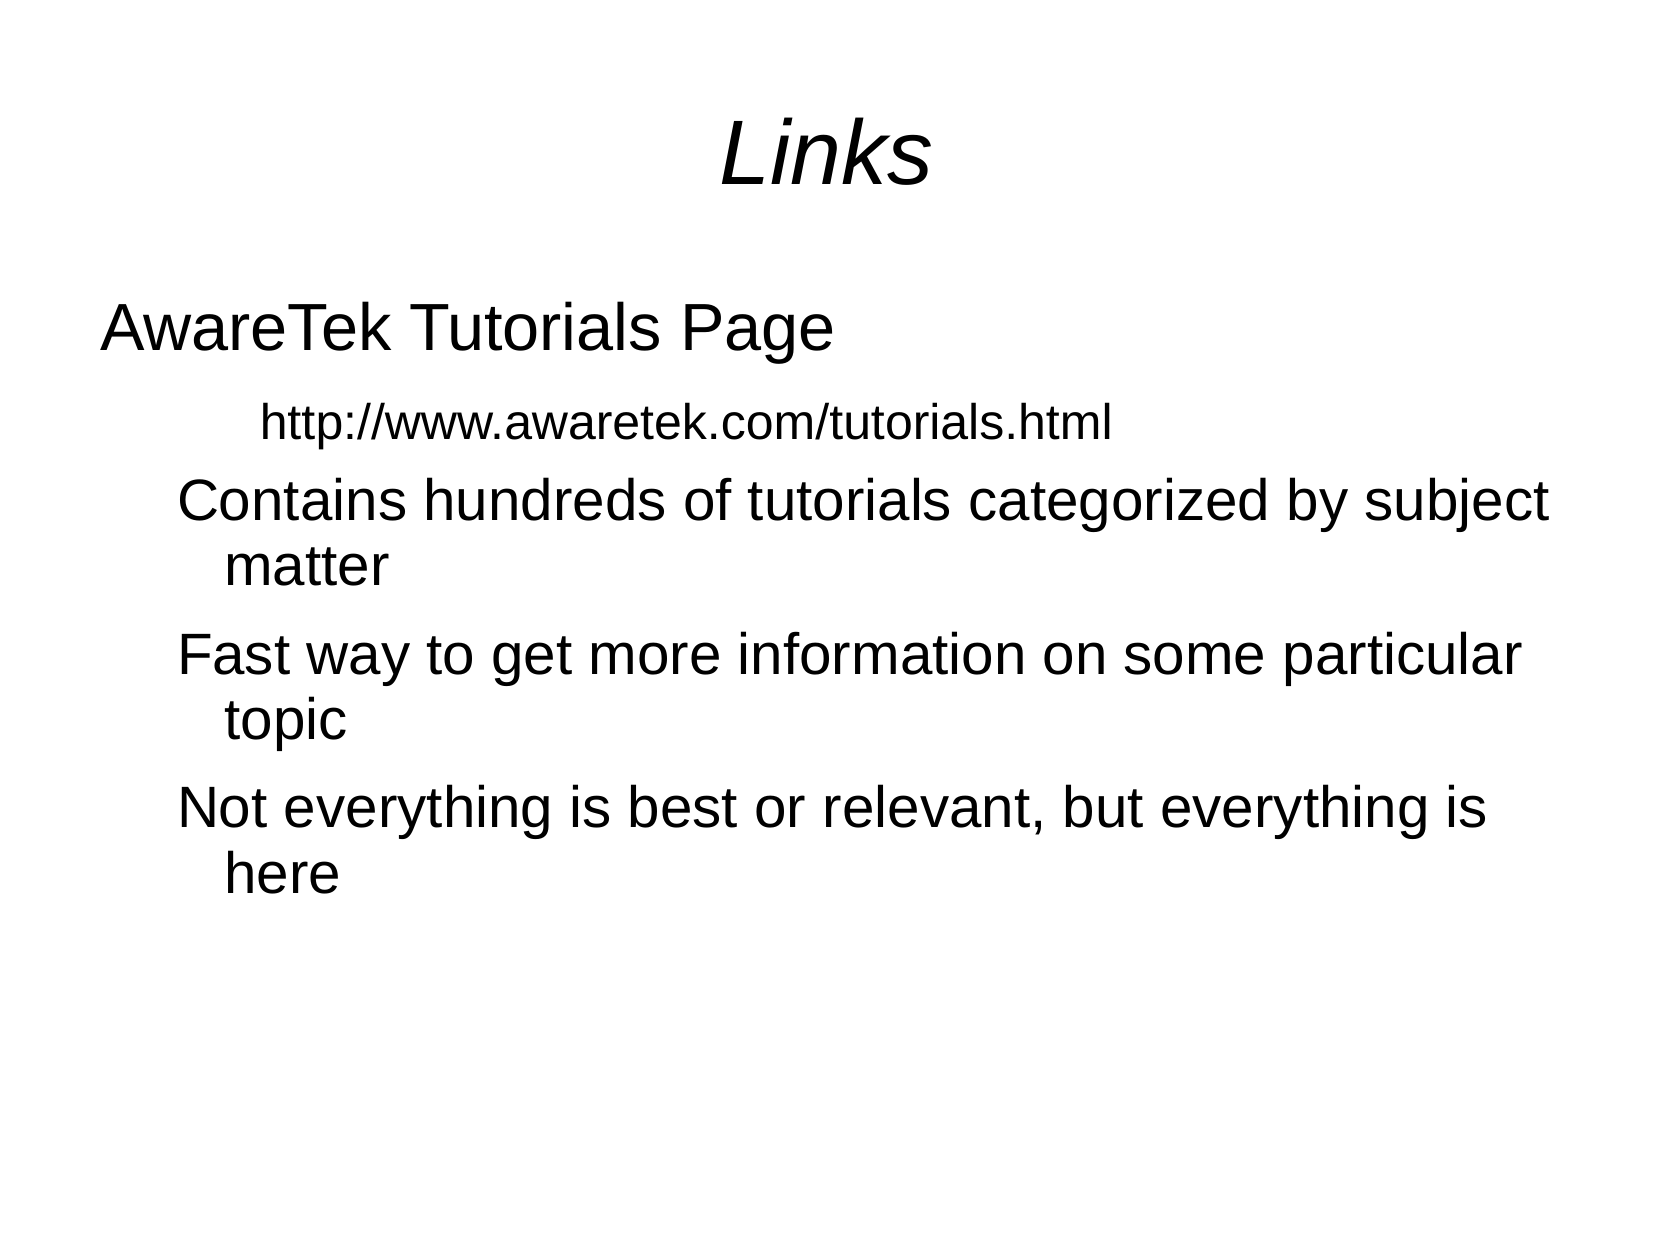

# Links
AwareTek Tutorials Page
http://www.awaretek.com/tutorials.html
Contains hundreds of tutorials categorized by subject matter
Fast way to get more information on some particular topic
Not everything is best or relevant, but everything is here